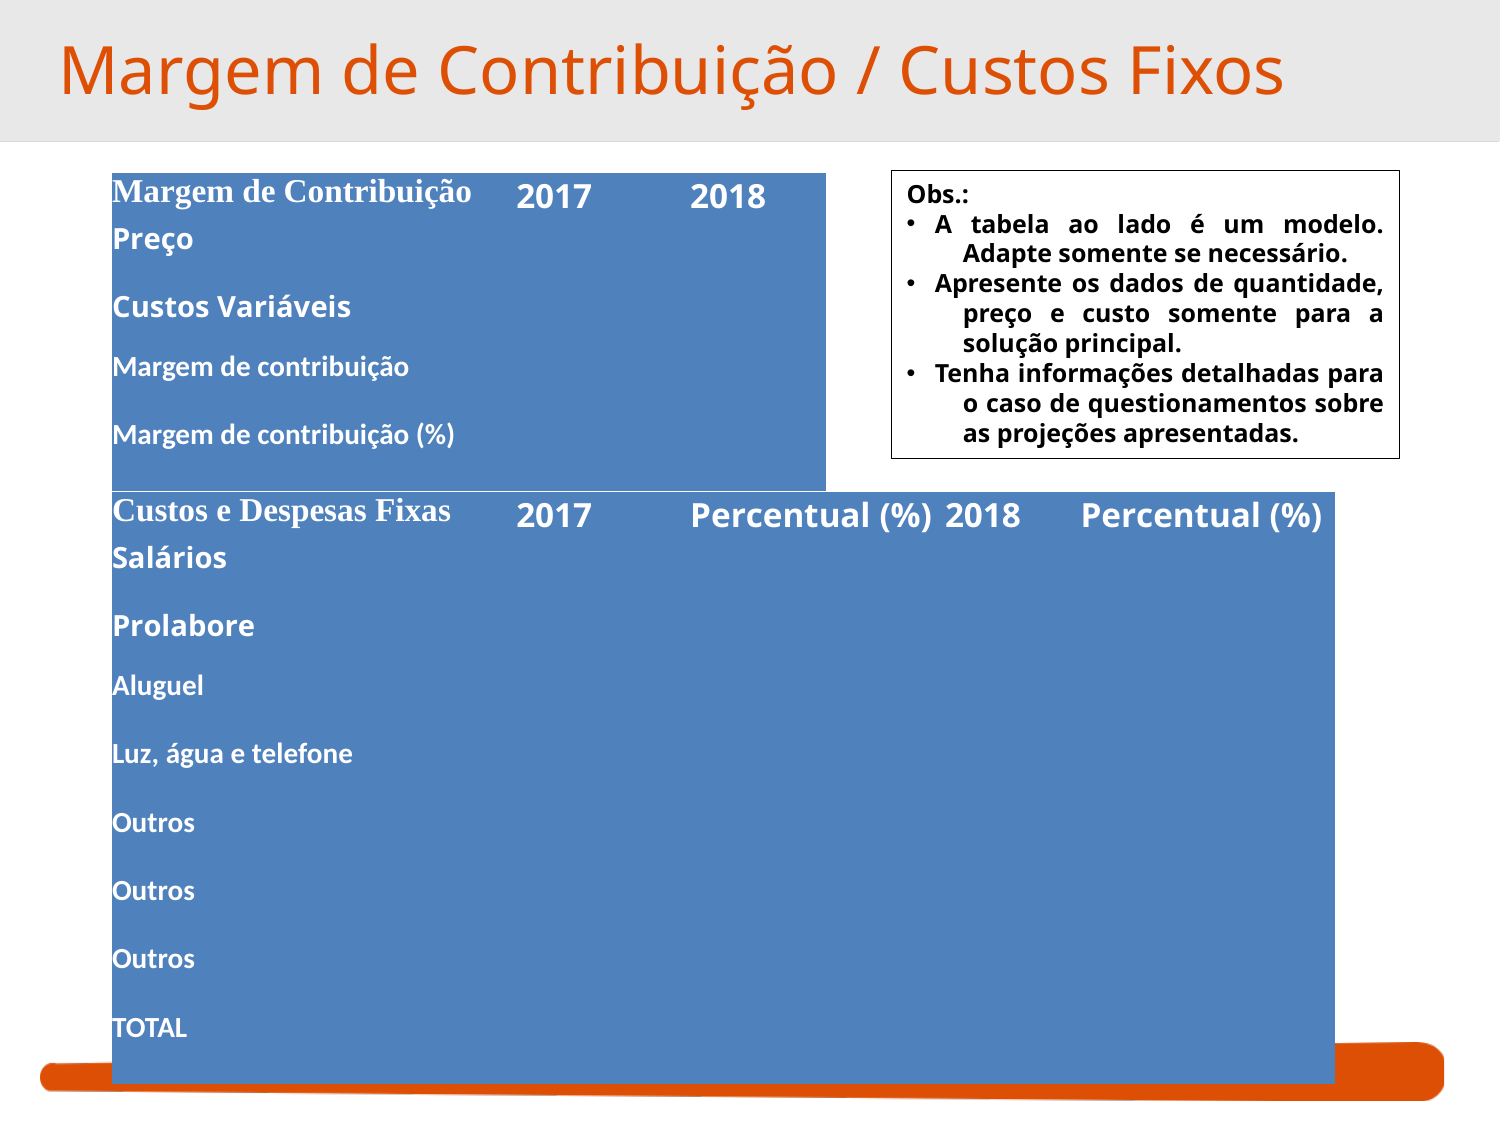

Margem de Contribuição / Custos Fixos
Obs.:
A tabela ao lado é um modelo. Adapte somente se necessário.
Apresente os dados de quantidade, preço e custo somente para a solução principal.
Tenha informações detalhadas para o caso de questionamentos sobre as projeções apresentadas.
| Margem de Contribuição | 2017 | 2018 |
| --- | --- | --- |
| Preço | | |
| Custos Variáveis | | |
| Margem de contribuição | | |
| Margem de contribuição (%) | | |
| Custos e Despesas Fixas | 2017 | Percentual (%) | 2018 | Percentual (%) |
| --- | --- | --- | --- | --- |
| Salários | | | | |
| Prolabore | | | | |
| Aluguel | | | | |
| Luz, água e telefone | | | | |
| Outros | | | | |
| Outros | | | | |
| Outros | | | | |
| TOTAL | | | | |